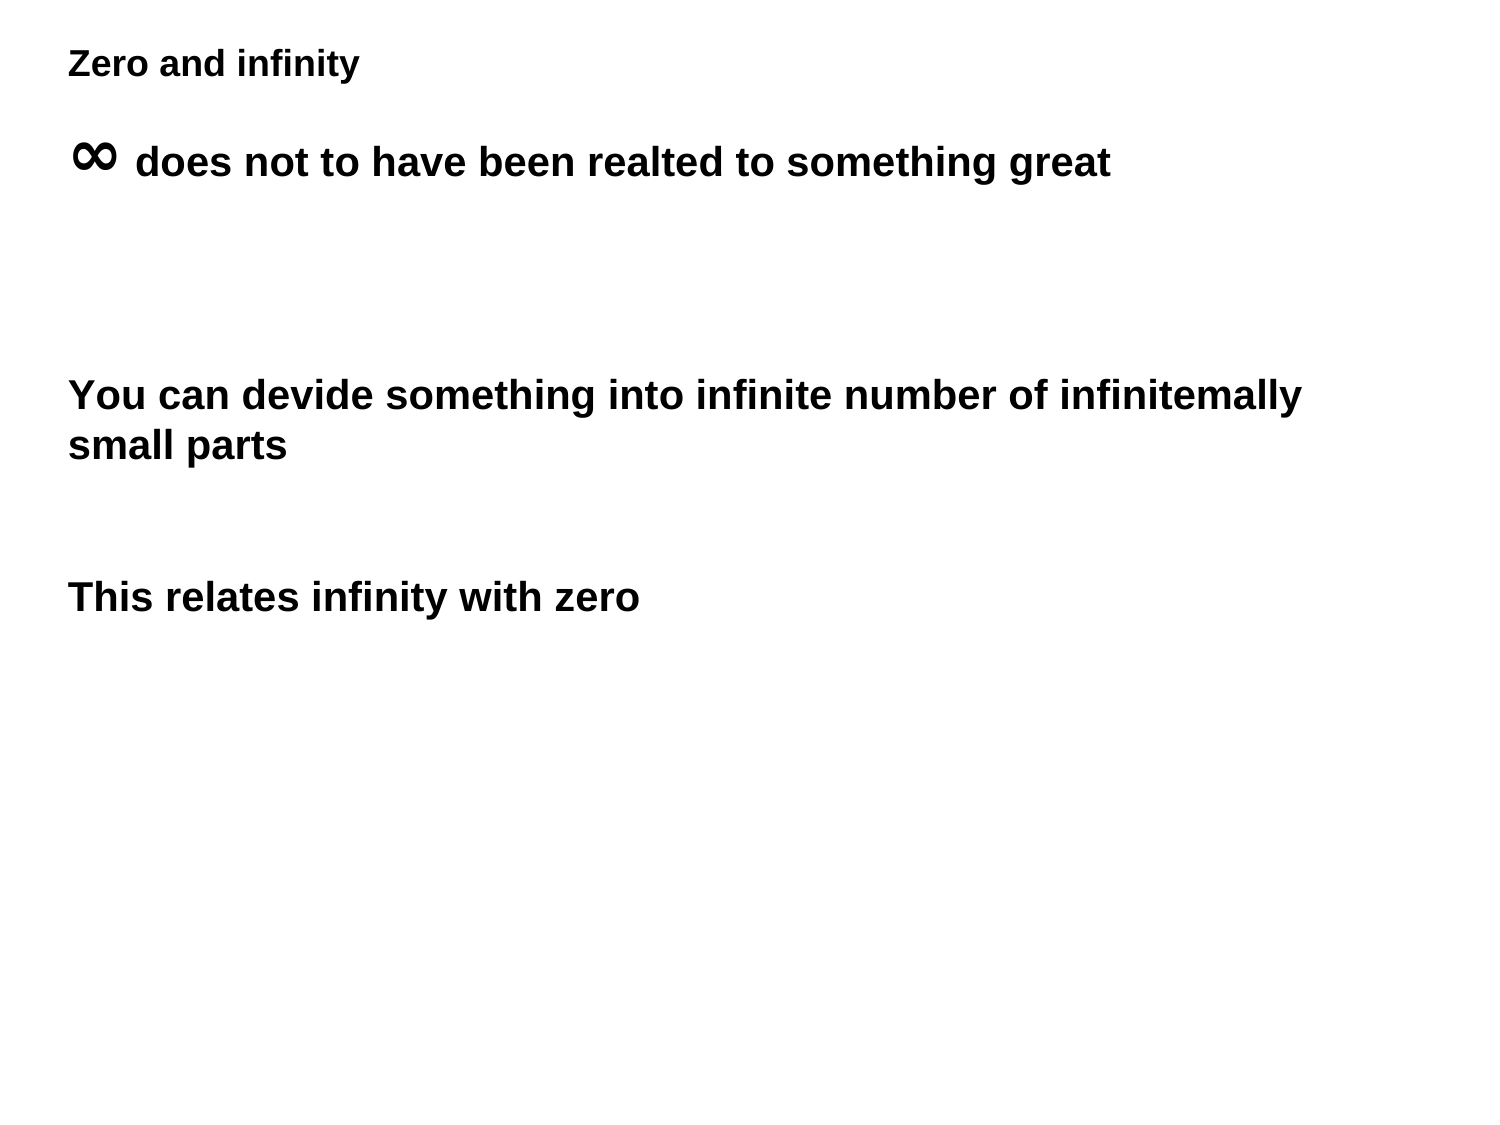

Zero and infinity
∞ does not to have been realted to something great
You can devide something into infinite number of infinitemally small parts
This relates infinity with zero